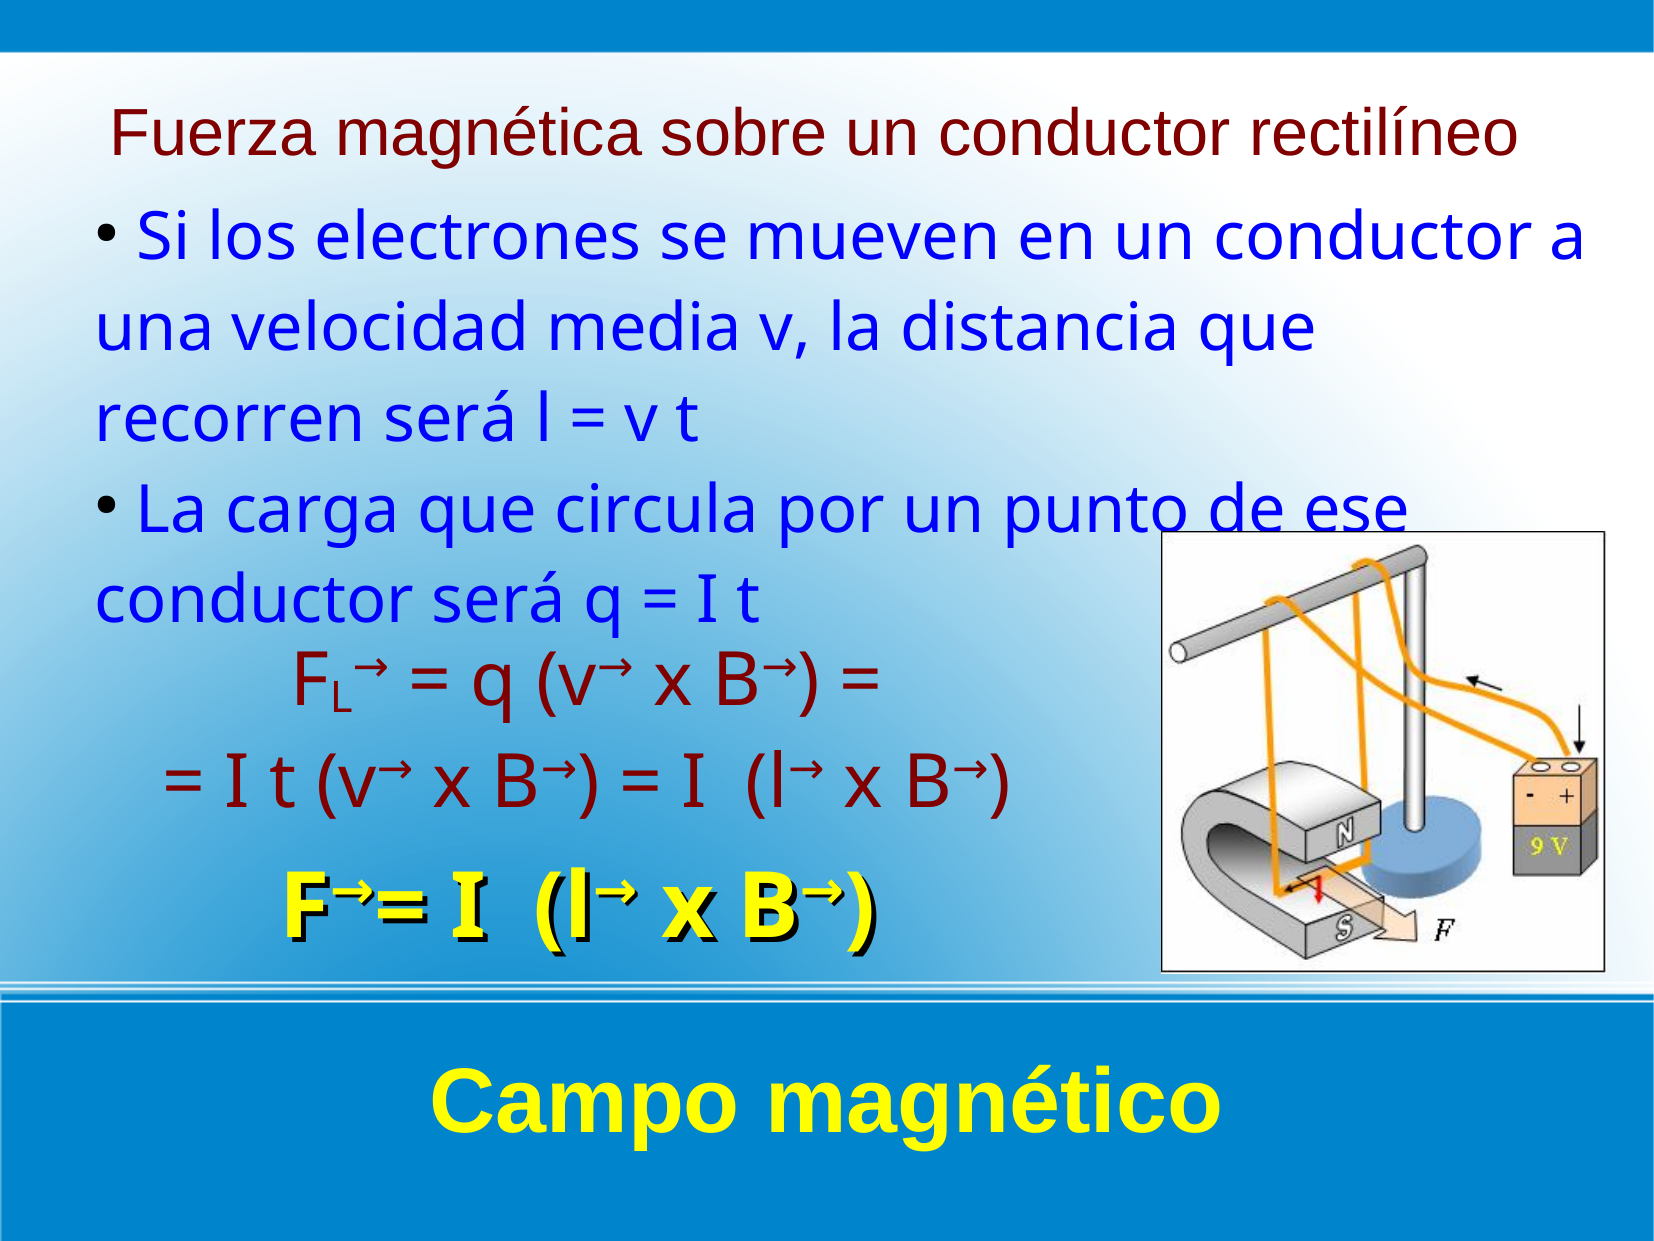

Fuerza magnética sobre un conductor rectilíneo
 Si los electrones se mueven en un conductor a una velocidad media v, la distancia que recorren será l = v t
 La carga que circula por un punto de ese conductor será q = I t
FL→ = q (v→ x B→) =
= I t (v→ x B→) = I (l→ x B→)
F→= I (l→ x B→)
# Campo magnético